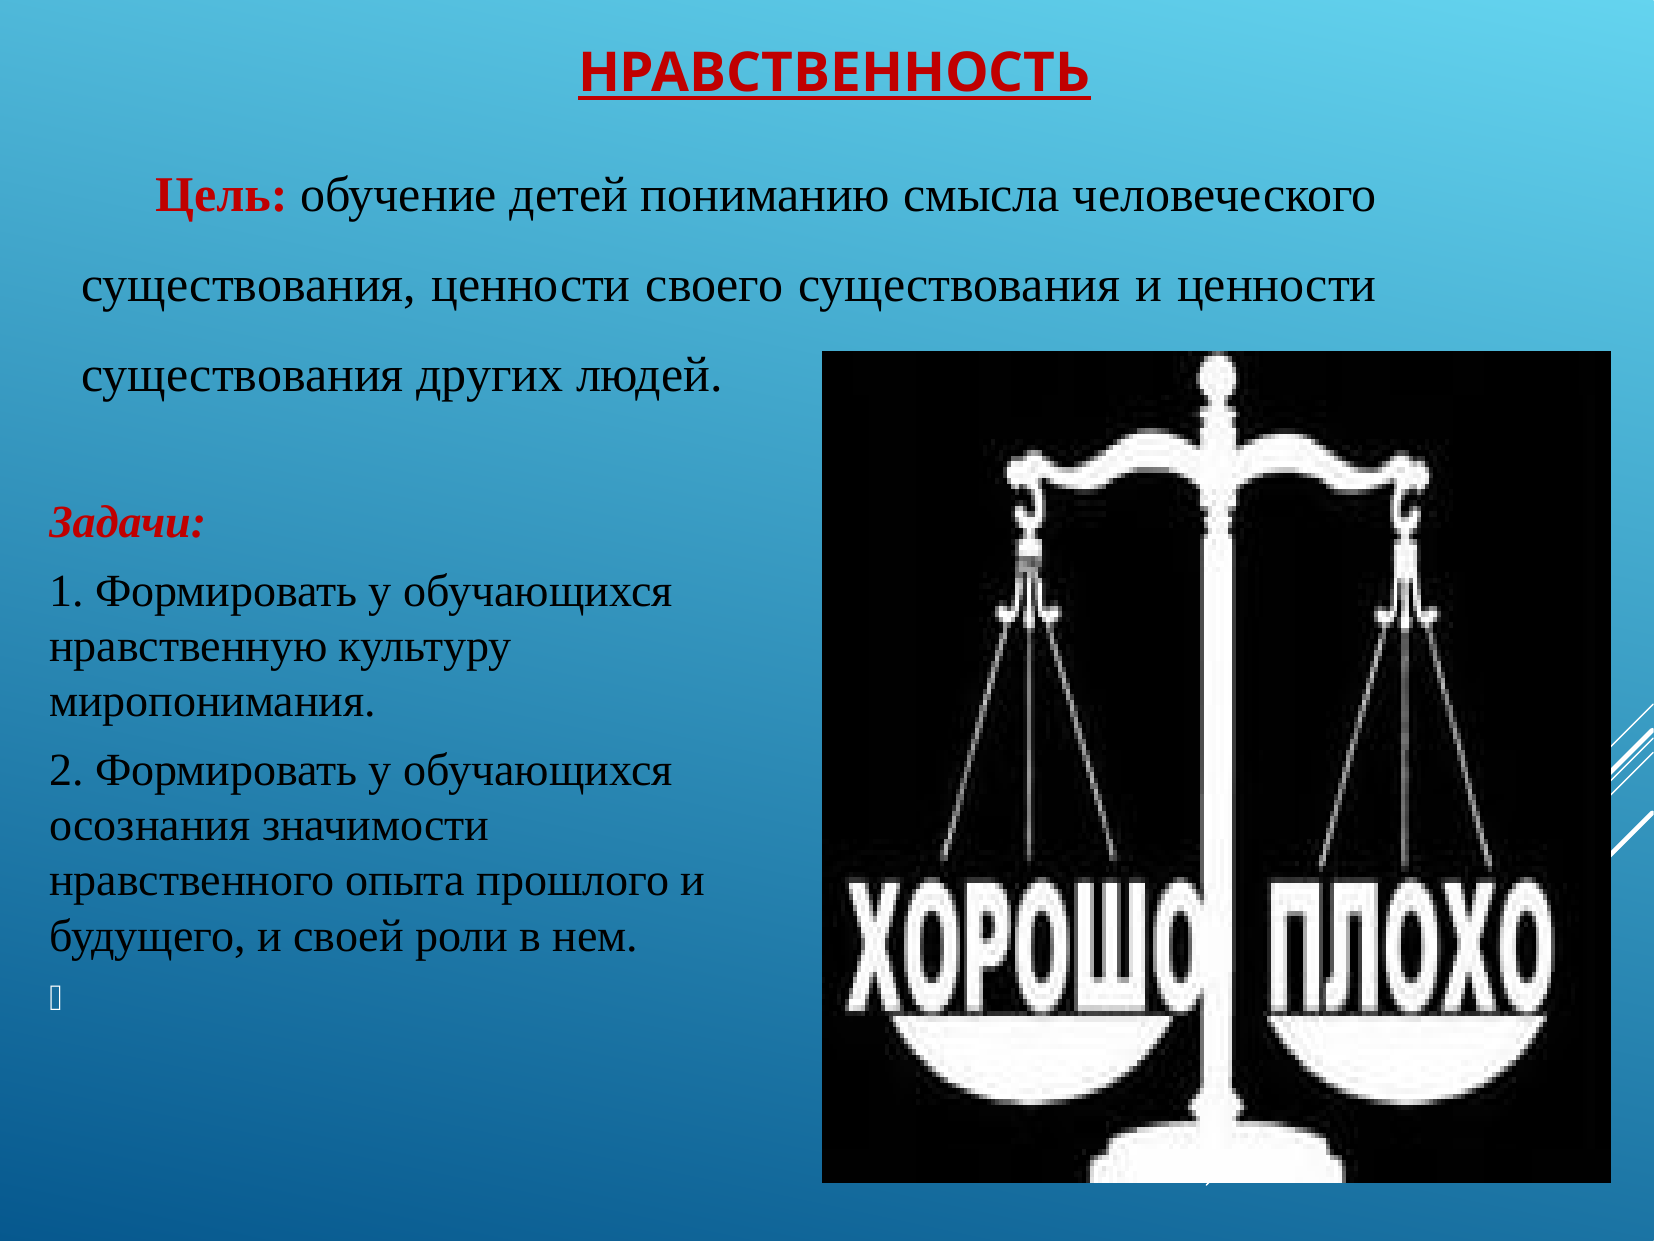

# НРАВСТВЕННОСТЬ
Цель: обучение детей пониманию смысла человеческого существования, ценности своего существования и ценности существования других людей.
Задачи:
1. Формировать у обучающихся нравственную культуру миропонимания.
2. Формировать у обучающихся осознания значимости нравственного опыта прошлого и будущего, и своей роли в нем.